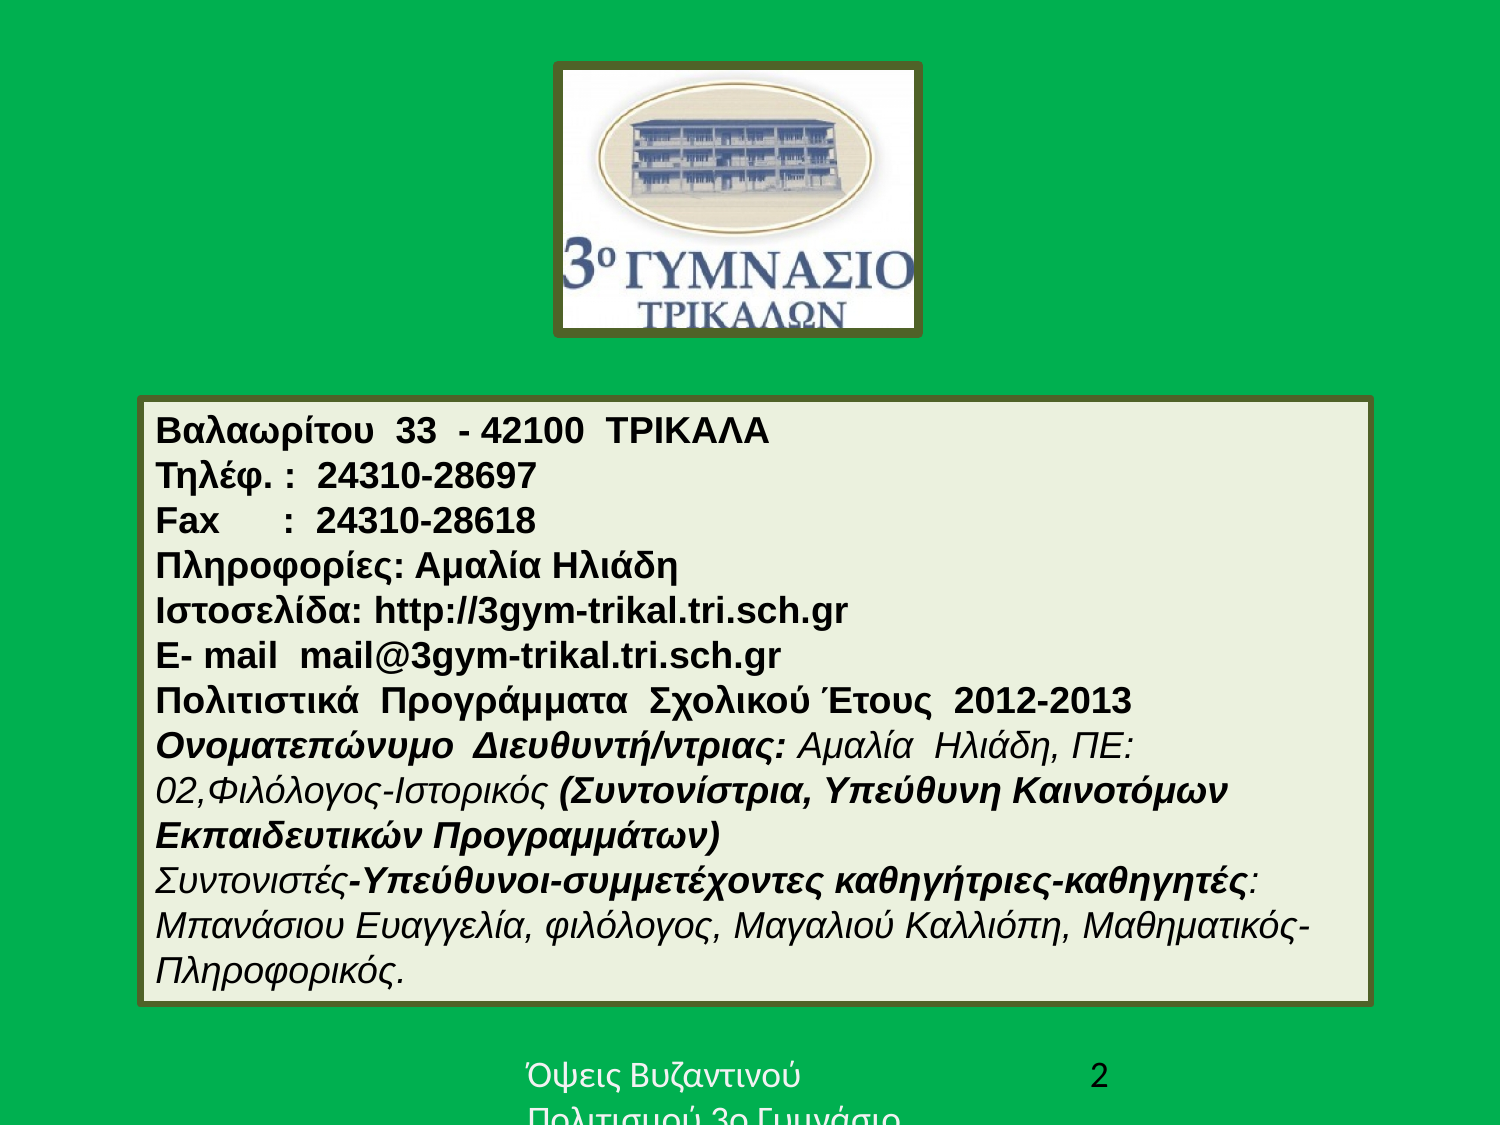

Βαλαωρίτου 33 - 42100 ΤΡΙΚΑΛΑ
Τηλέφ. : 24310-28697
Fax : 24310-28618
Πληροφορίες: Αμαλία Ηλιάδη
Ιστοσελίδα: http://3gym-trikal.tri.sch.gr
Ε- mail mail@3gym-trikal.tri.sch.gr
Πολιτιστικά Προγράμματα Σχολικού Έτους 2012-2013
Ονοματεπώνυμο Διευθυντή/ντριας: Αμαλία Ηλιάδη, ΠΕ: 02,Φιλόλογος-Ιστορικός (Συντονίστρια, Υπεύθυνη Καινοτόμων Εκπαιδευτικών Προγραμμάτων)
Συντονιστές-Υπεύθυνοι-συμμετέχοντες καθηγήτριες-καθηγητές: Μπανάσιου Ευαγγελία, φιλόλογος, Μαγαλιού Καλλιόπη, Μαθηματικός-Πληροφορικός.
Όψεις Βυζαντινού Πολιτισμού 3ο Γυμνάσιο Τρικάλων